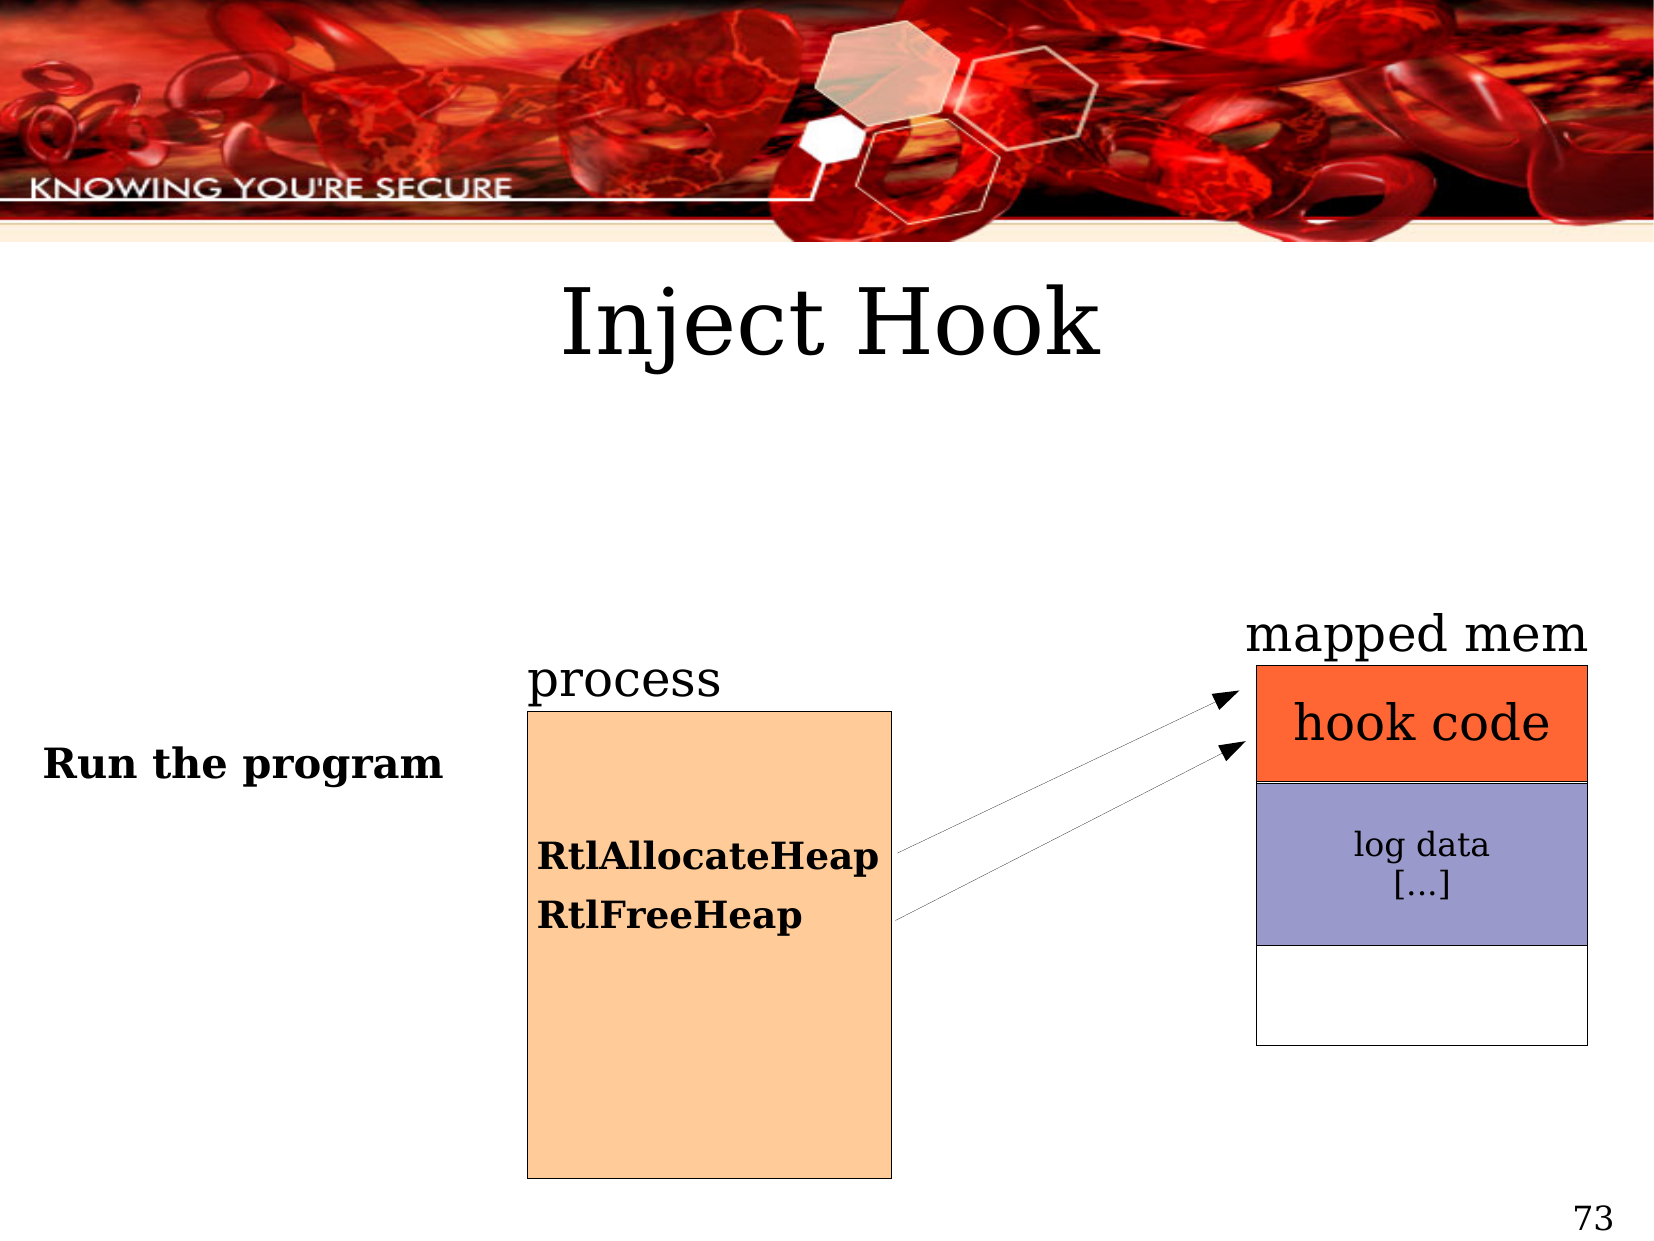

# Inject Hook
mapped mem
process
hook code
Run the program
log data
[...]
RtlAllocateHeap
RtlFreeHeap